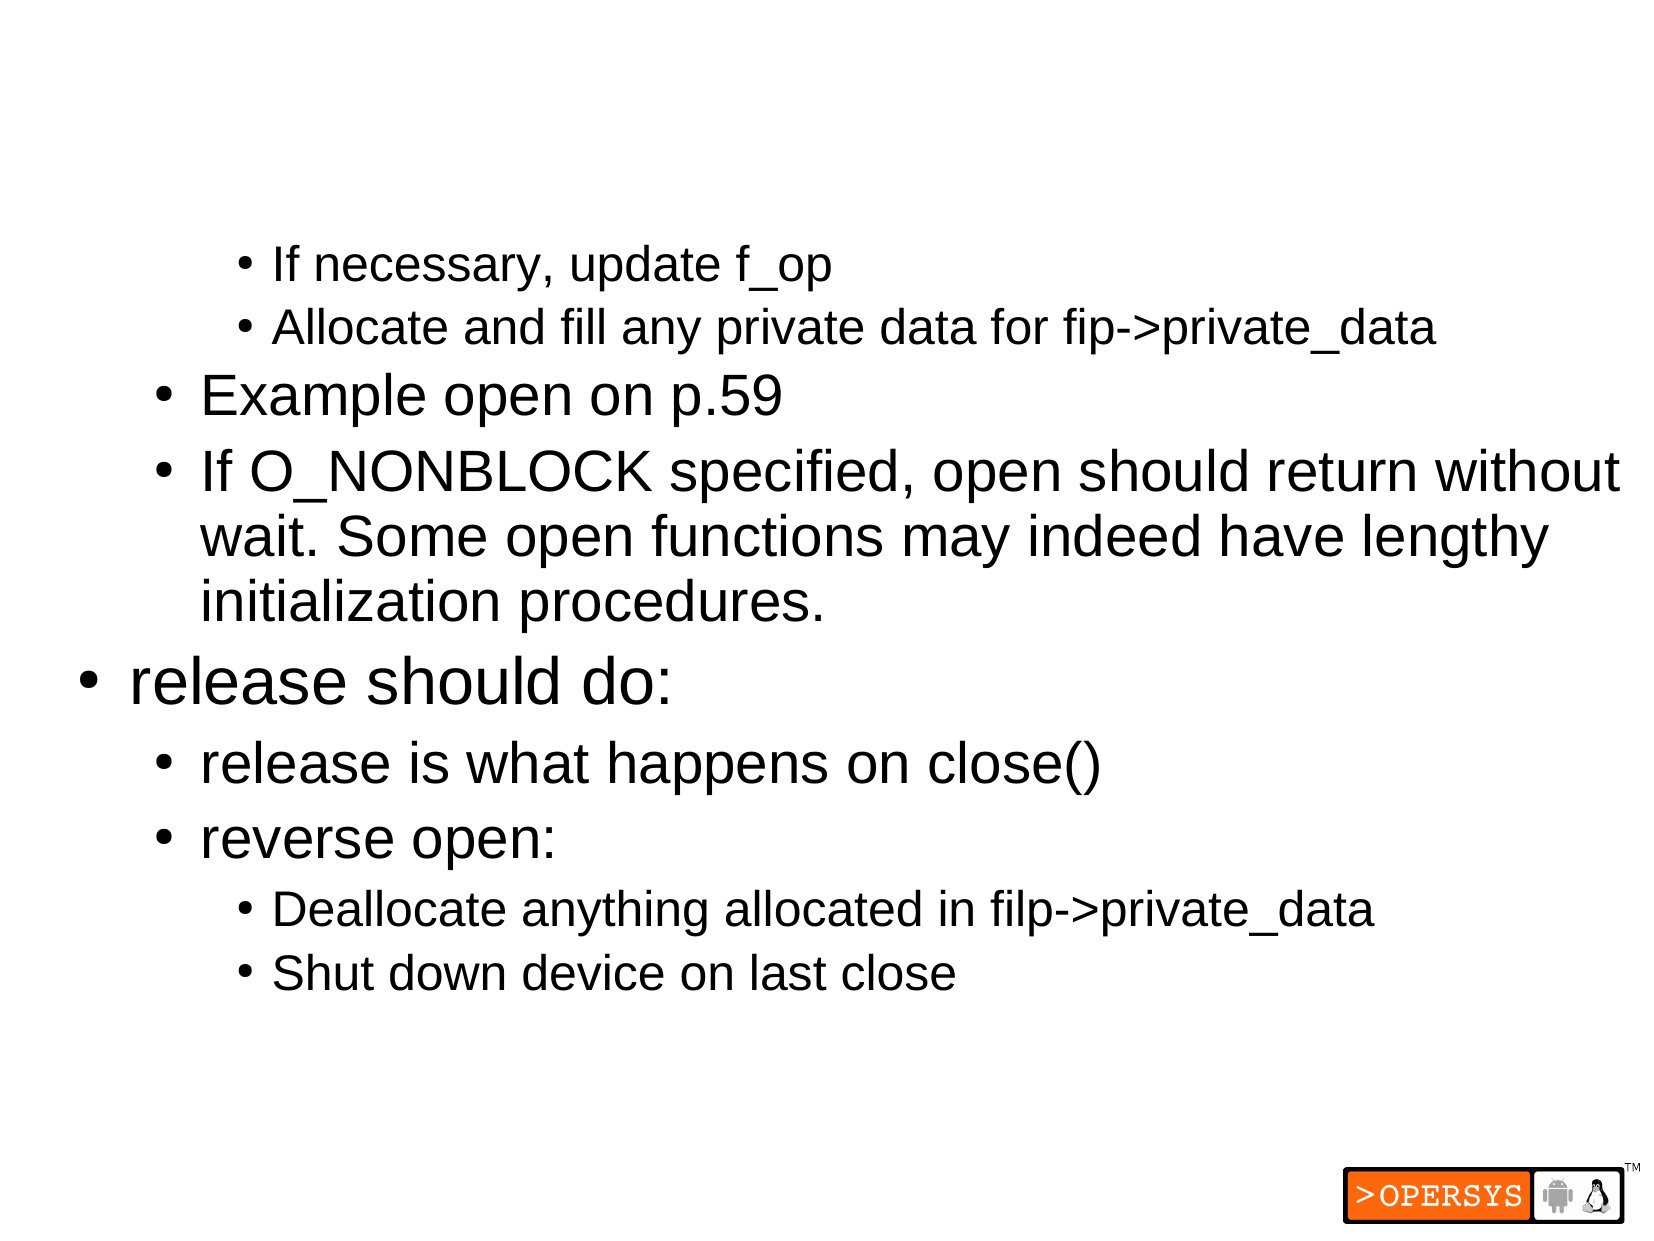

# If necessary, update f_op
Allocate and fill any private data for fip->private_data
Example open on p.59
If O_NONBLOCK specified, open should return without wait. Some open functions may indeed have lengthy initialization procedures.
release should do:
release is what happens on close()
reverse open:
Deallocate anything allocated in filp->private_data
Shut down device on last close